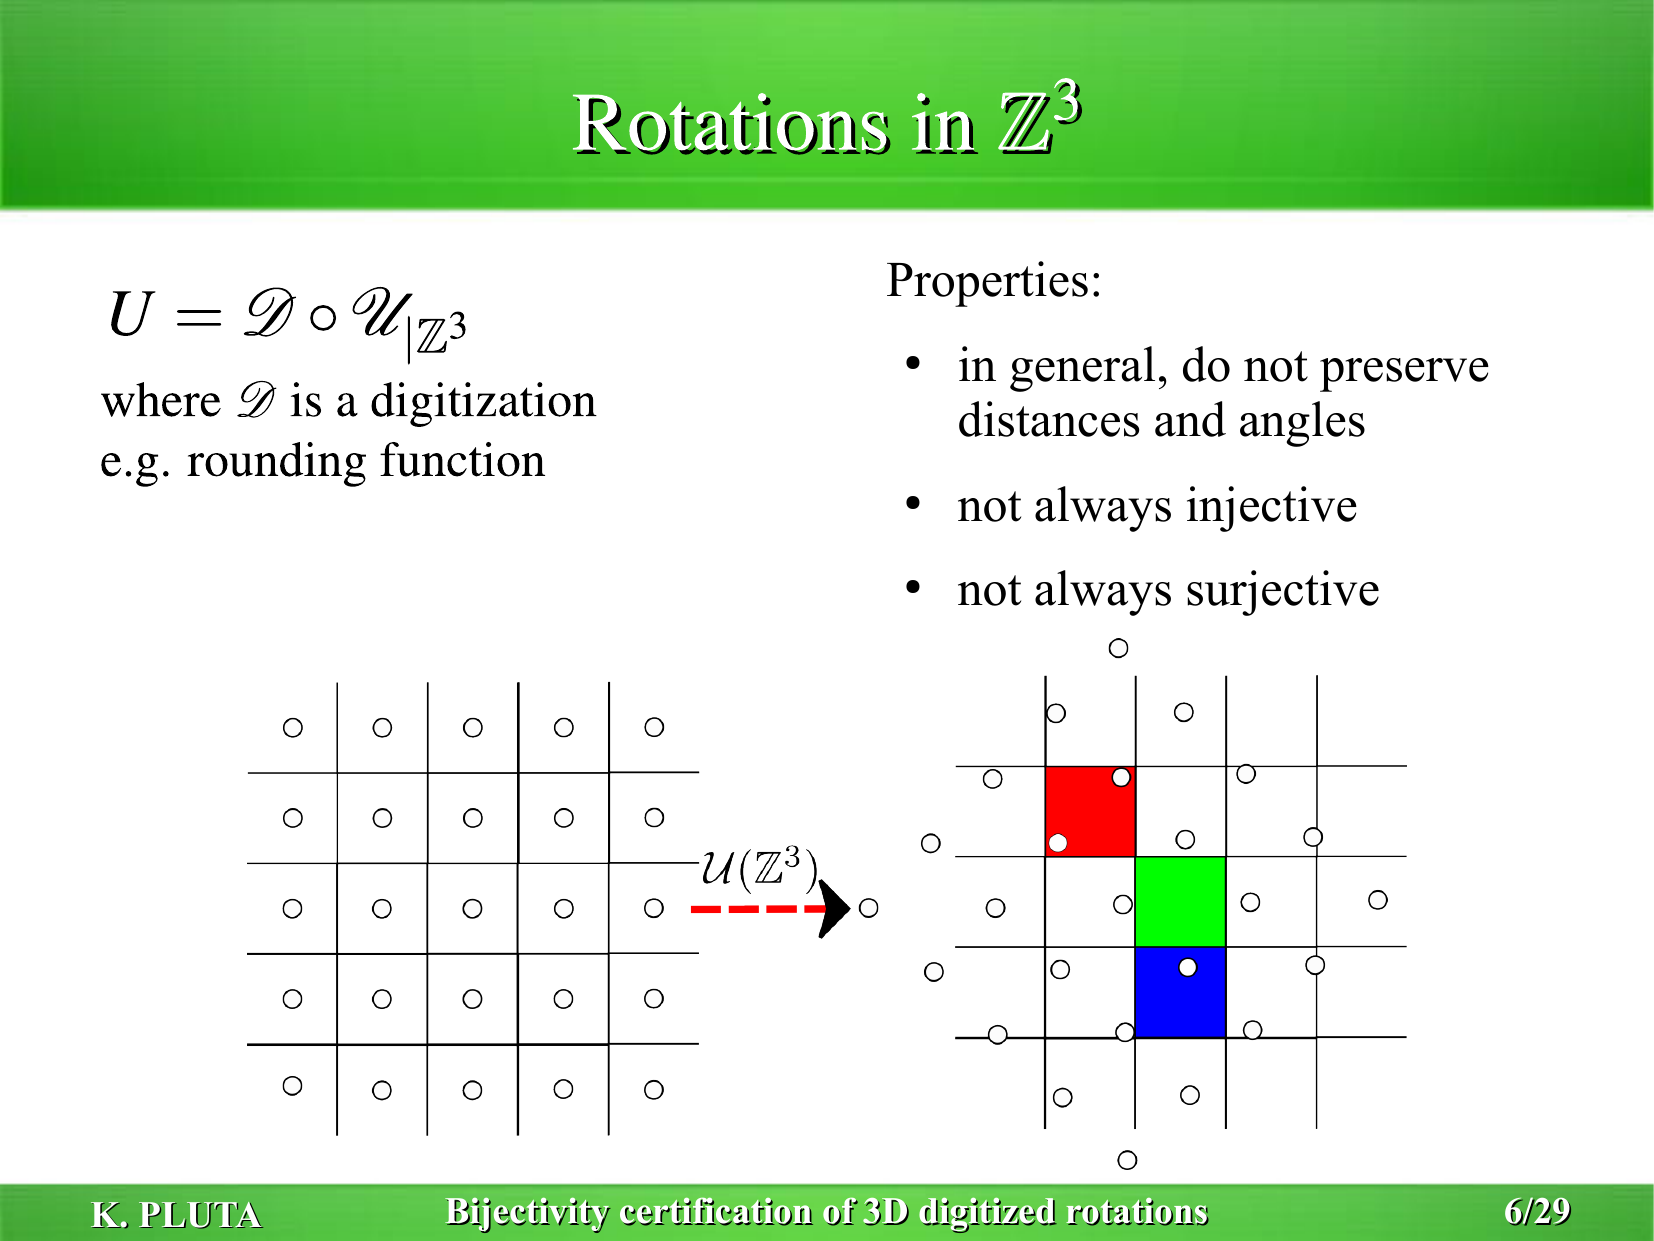

# Properties:
in general, do not preserve distances and angles
not always injective
not always surjective
Bijectivity certification of 3D digitized rotations
6